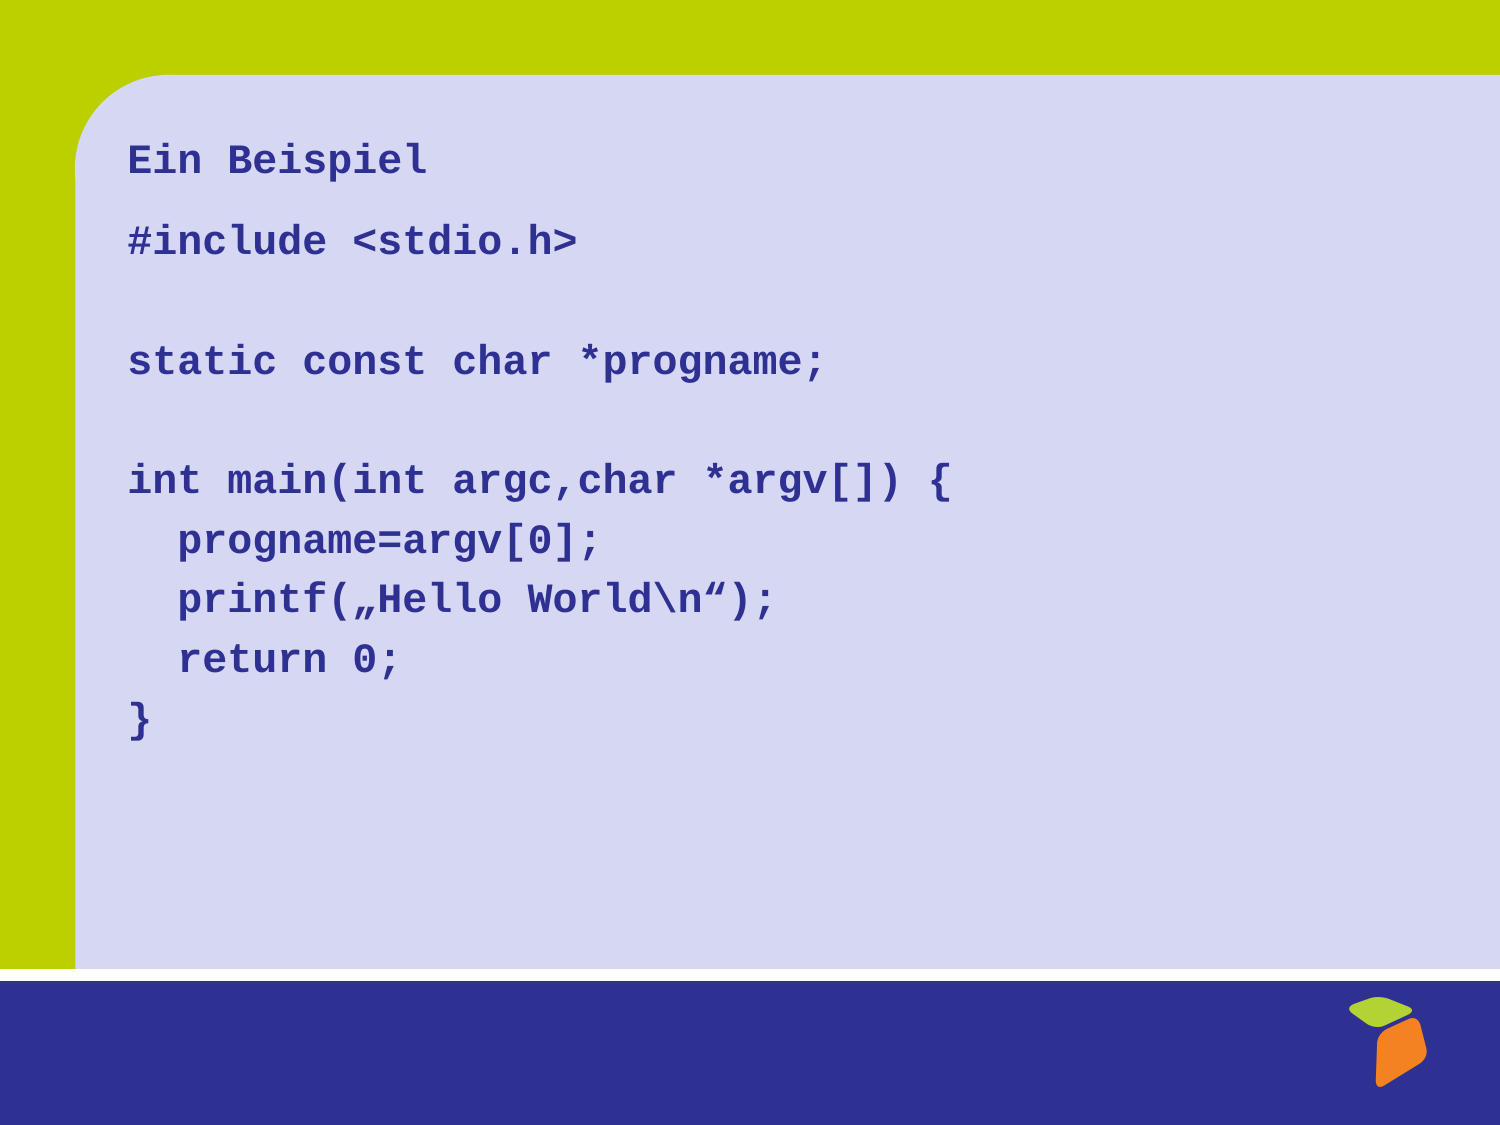

# Ein Beispiel
#include <stdio.h>
static const char *progname;
int main(int argc,char *argv[]) {
 progname=argv[0];
 printf(„Hello World\n“);
 return 0;
}